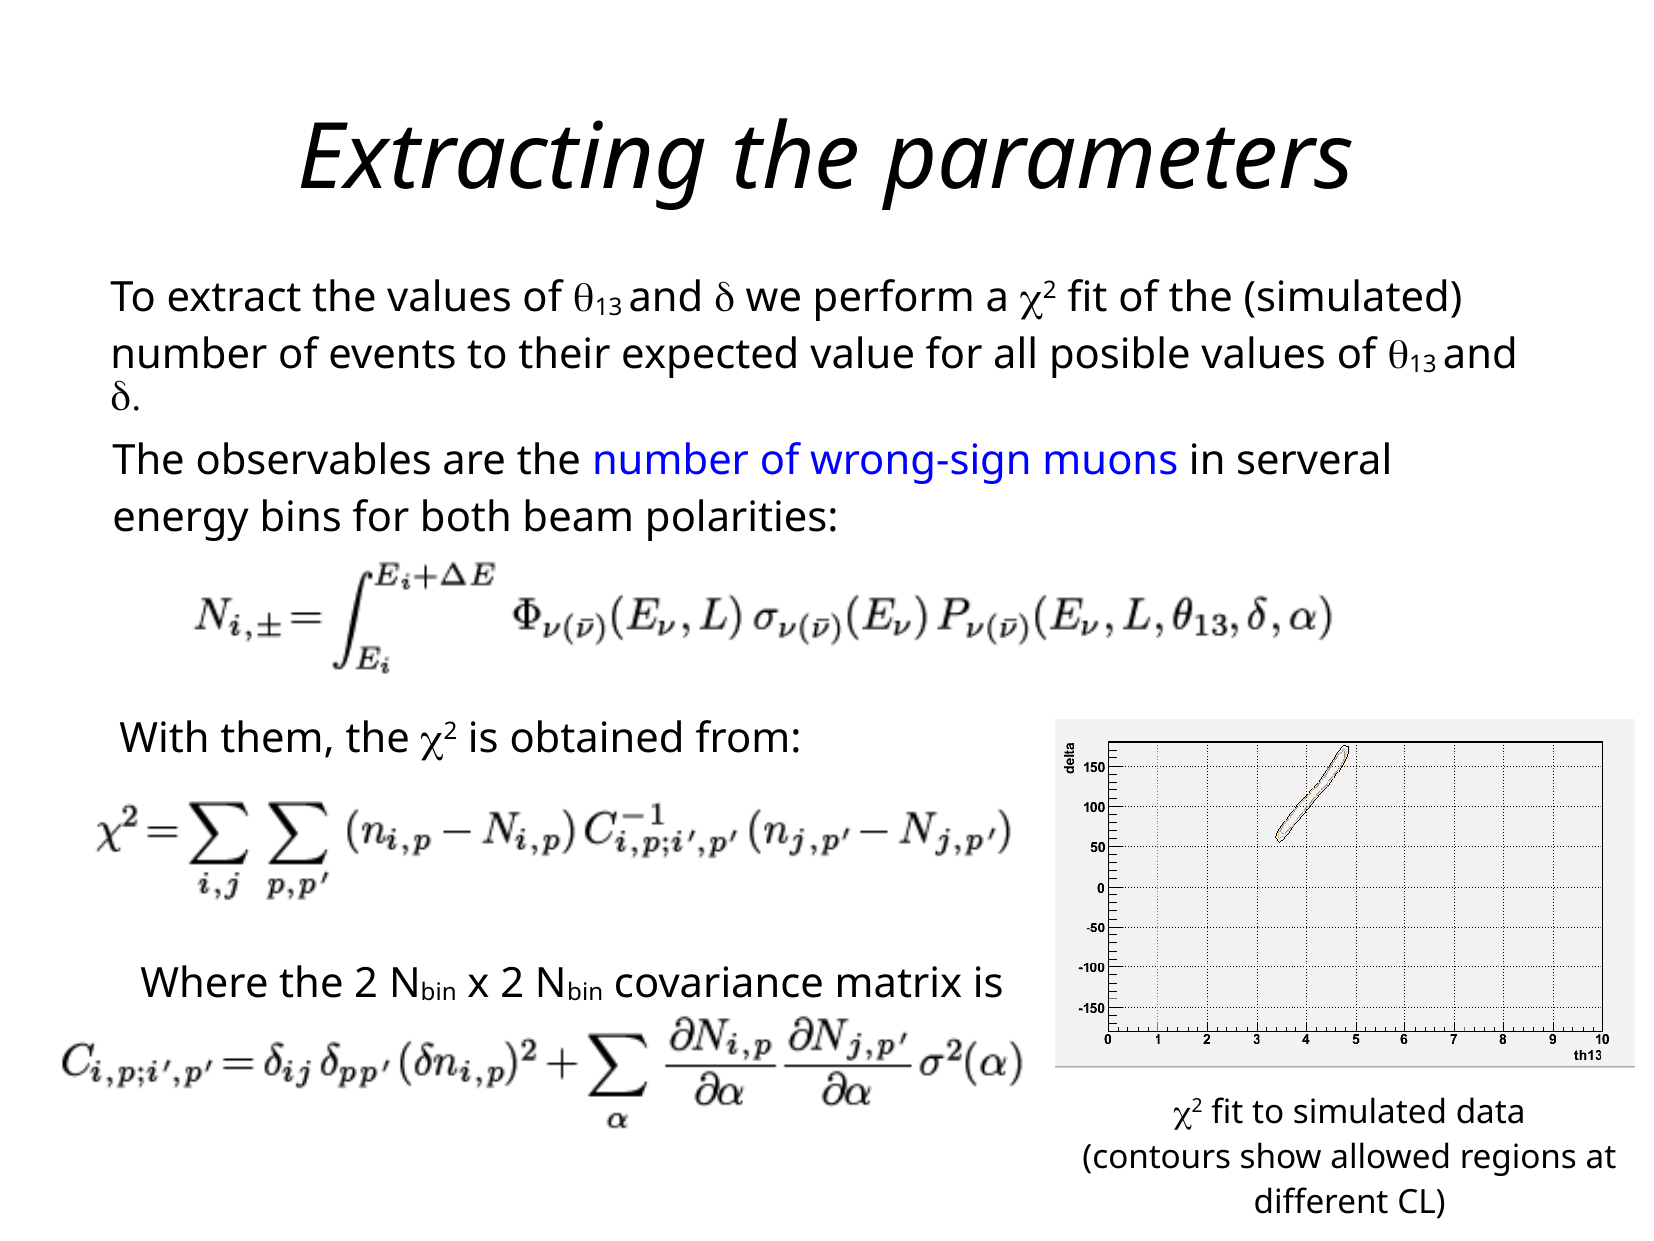

# Extracting the parameters
To extract the values of q13 and d we perform a c2 fit of the (simulated) number of events to their expected value for all posible values of q13 and d.
The observables are the number of wrong-sign muons in serveral energy bins for both beam polarities:
With them, the c2 is obtained from:
Where the 2 Nbin x 2 Nbin covariance matrix is
c2 fit to simulated data
(contours show allowed regions at different CL)